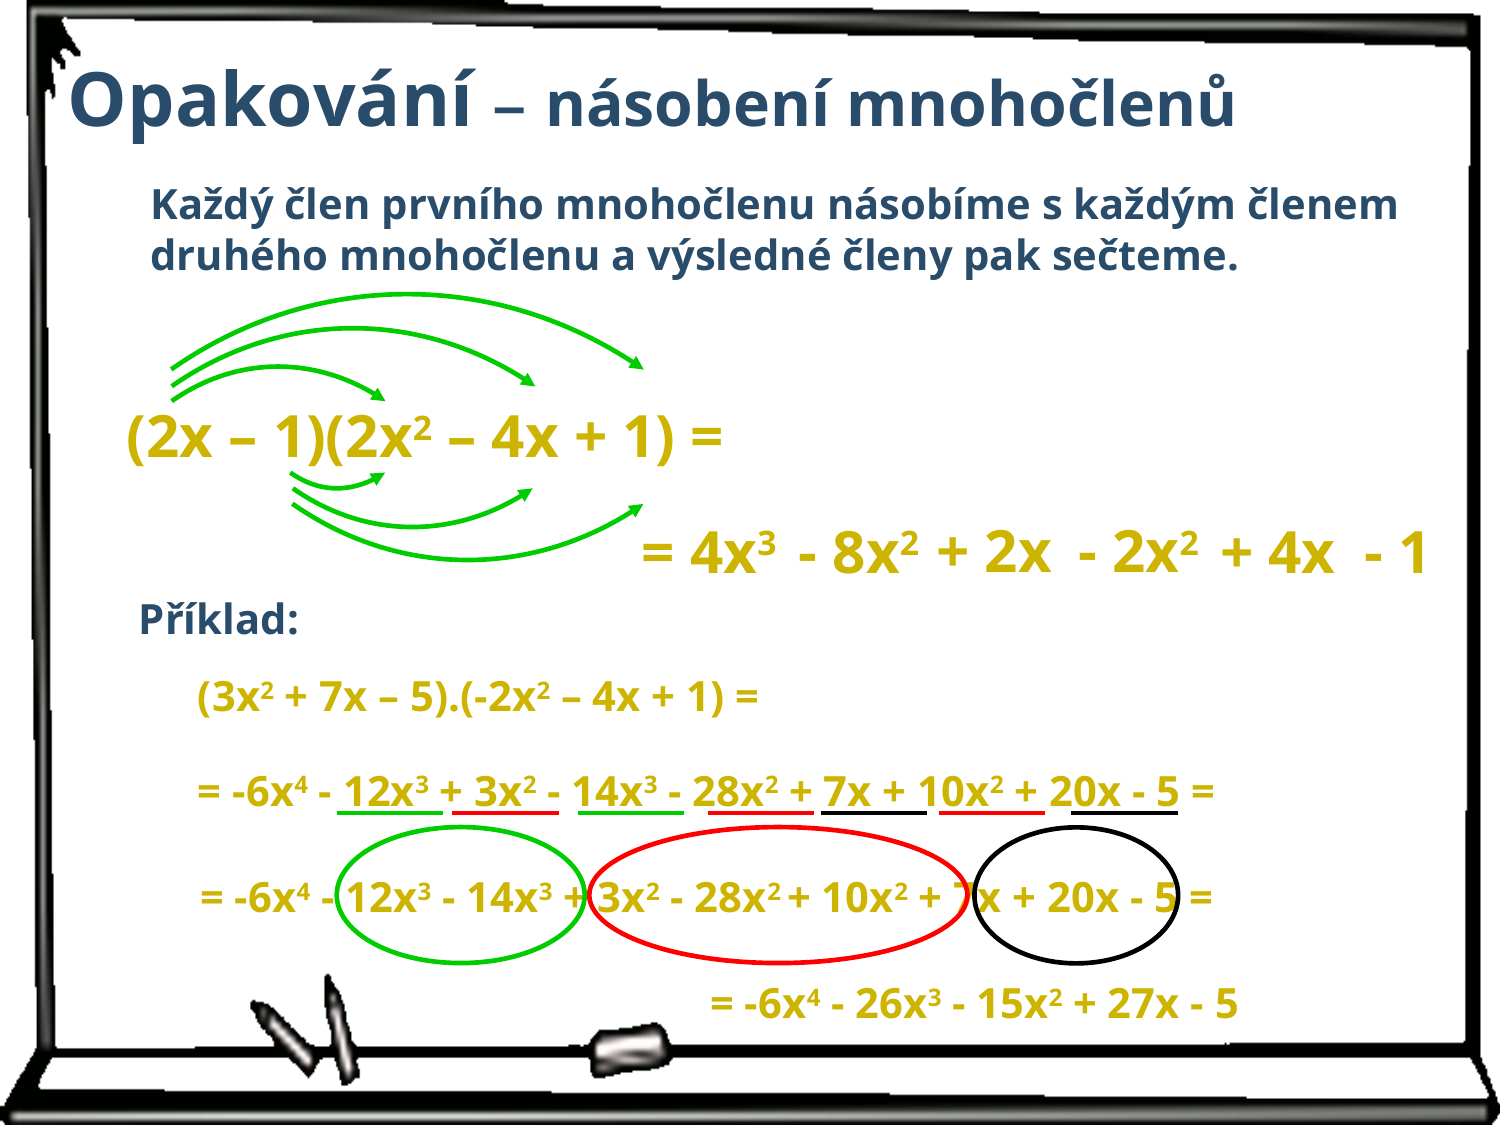

Opakování – násobení mnohočlenů
Každý člen prvního mnohočlenu násobíme s každým členem druhého mnohočlenu a výsledné členy pak sečteme.
(2x – 1)(2x2 – 4x + 1) =
+ 2x
- 2x2
= 4x3
- 8x2
+ 4x
- 1
Příklad:
(3x2 + 7x – 5).(-2x2 – 4x + 1) =
= -6x4 - 12x3 + 3x2 - 14x3 - 28x2 + 7x + 10x2 + 20x - 5 =
= -6x4 - 12x3 - 14x3 + 3x2 - 28x2 + 10x2 + 7x + 20x - 5 =
= -6x4 - 26x3 - 15x2 + 27x - 5